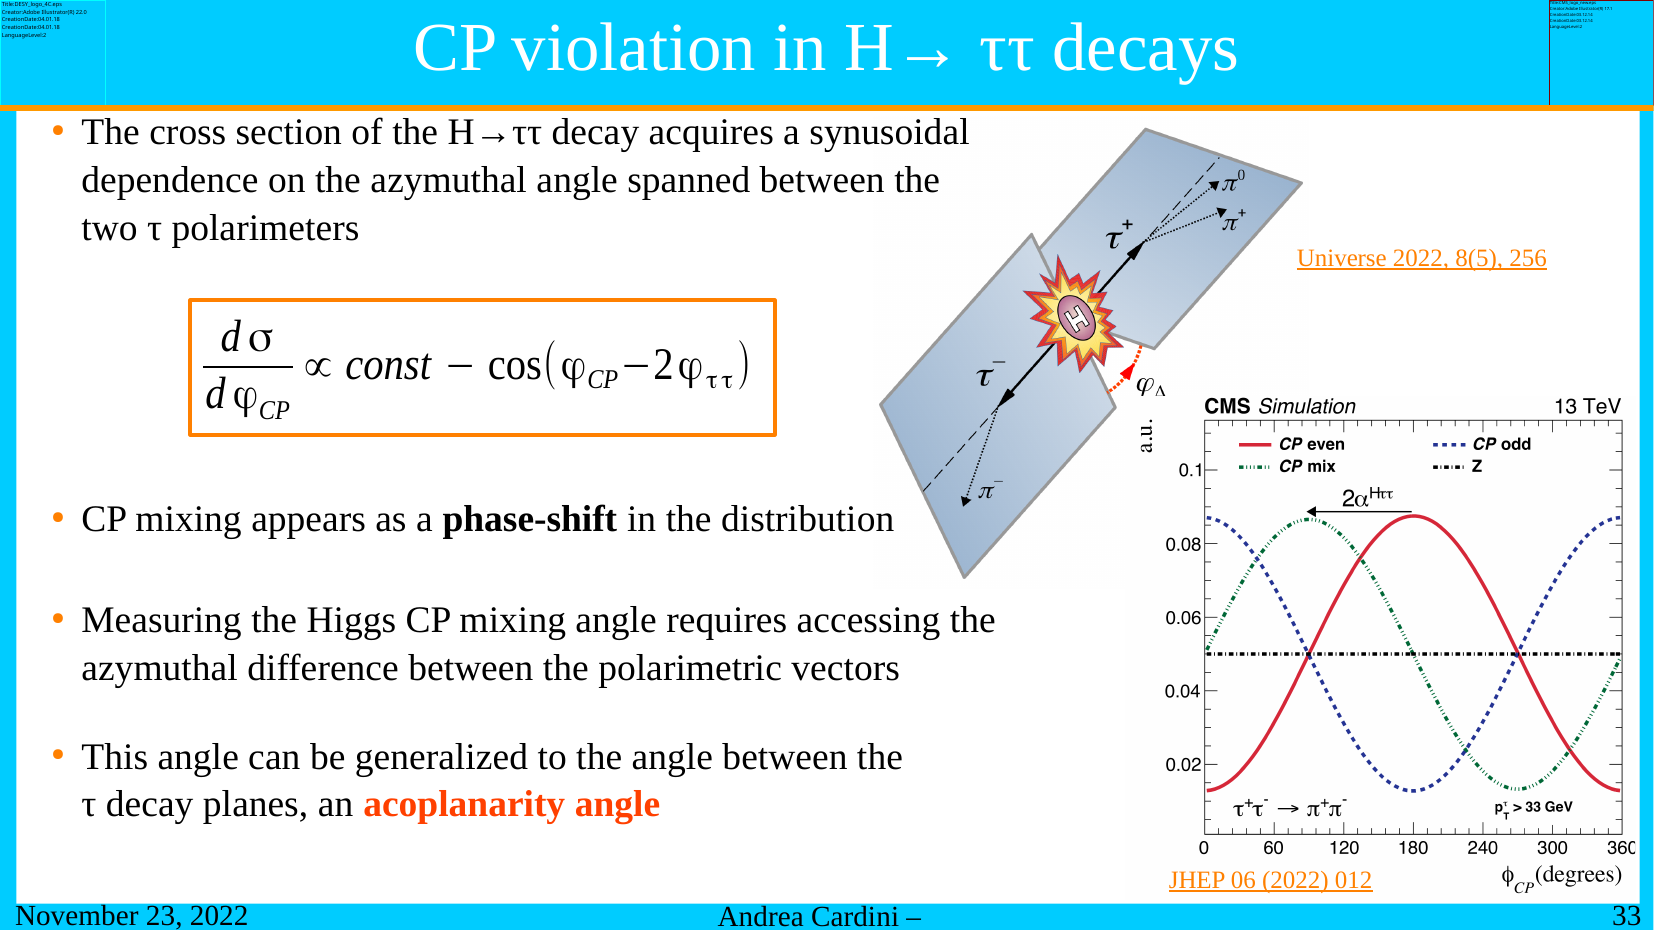

# CP violation in H→ ττ decays
The cross section of the H→ττ decay acquires a synusoidal dependence on the azymuthal angle spanned between the two τ polarimeters
CP mixing appears as a phase-shift in the distribution
Measuring the Higgs CP mixing angle requires accessing the azymuthal difference between the polarimetric vectors
This angle can be generalized to the angle between the
τ decay planes, an acoplanarity angle
Universe 2022, 8(5), 256
JHEP 06 (2022) 012
33